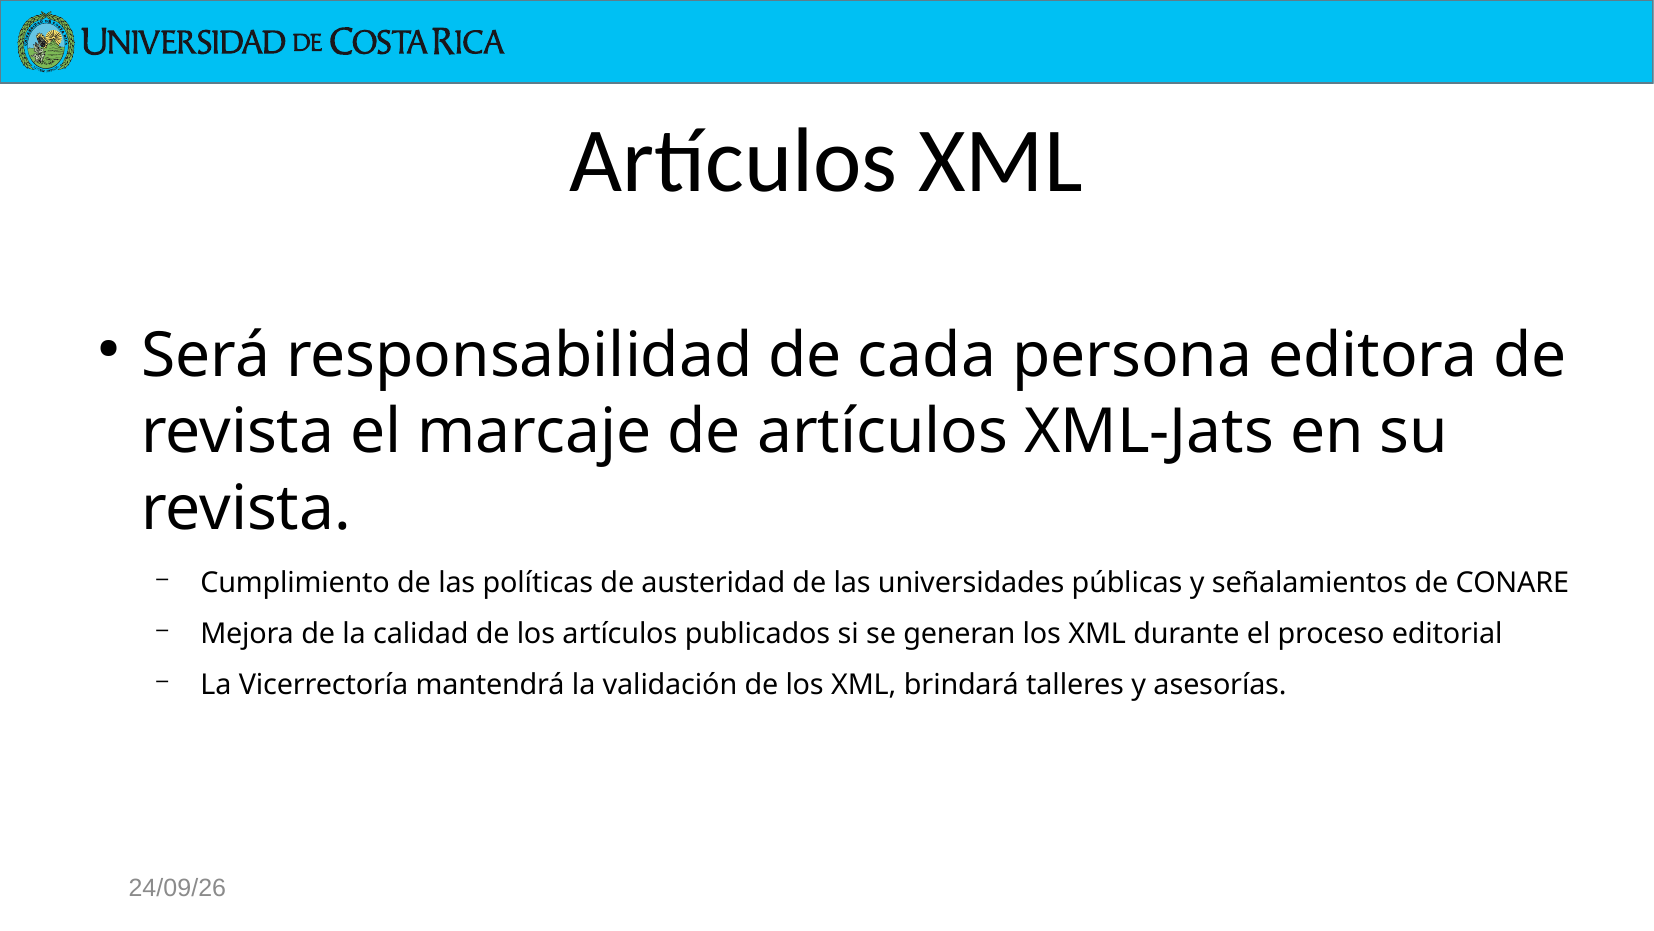

# Artículos XML
Será responsabilidad de cada persona editora de revista el marcaje de artículos XML-Jats en su revista.
Cumplimiento de las políticas de austeridad de las universidades públicas y señalamientos de CONARE
Mejora de la calidad de los artículos publicados si se generan los XML durante el proceso editorial
La Vicerrectoría mantendrá la validación de los XML, brindará talleres y asesorías.